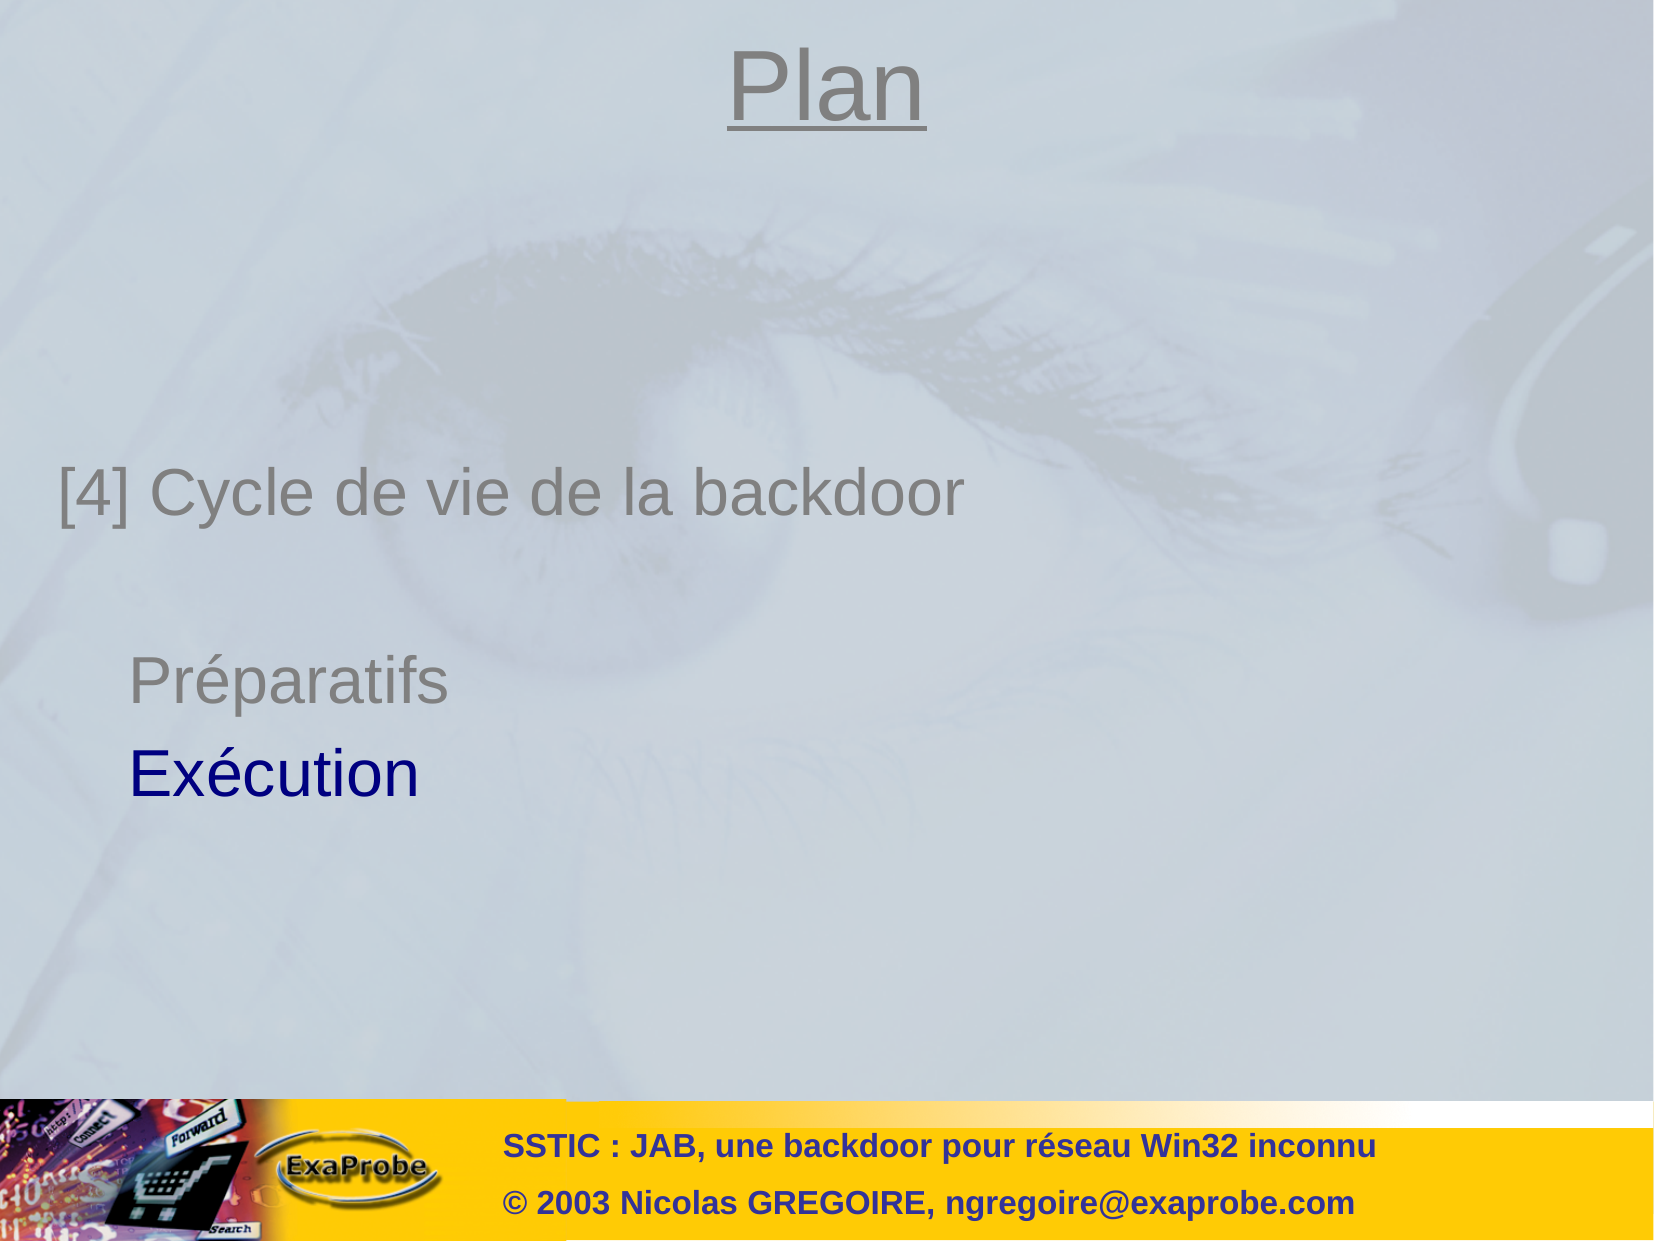

# Plan
 [4] Cycle de vie de la backdoor
 Préparatifs
 Exécution